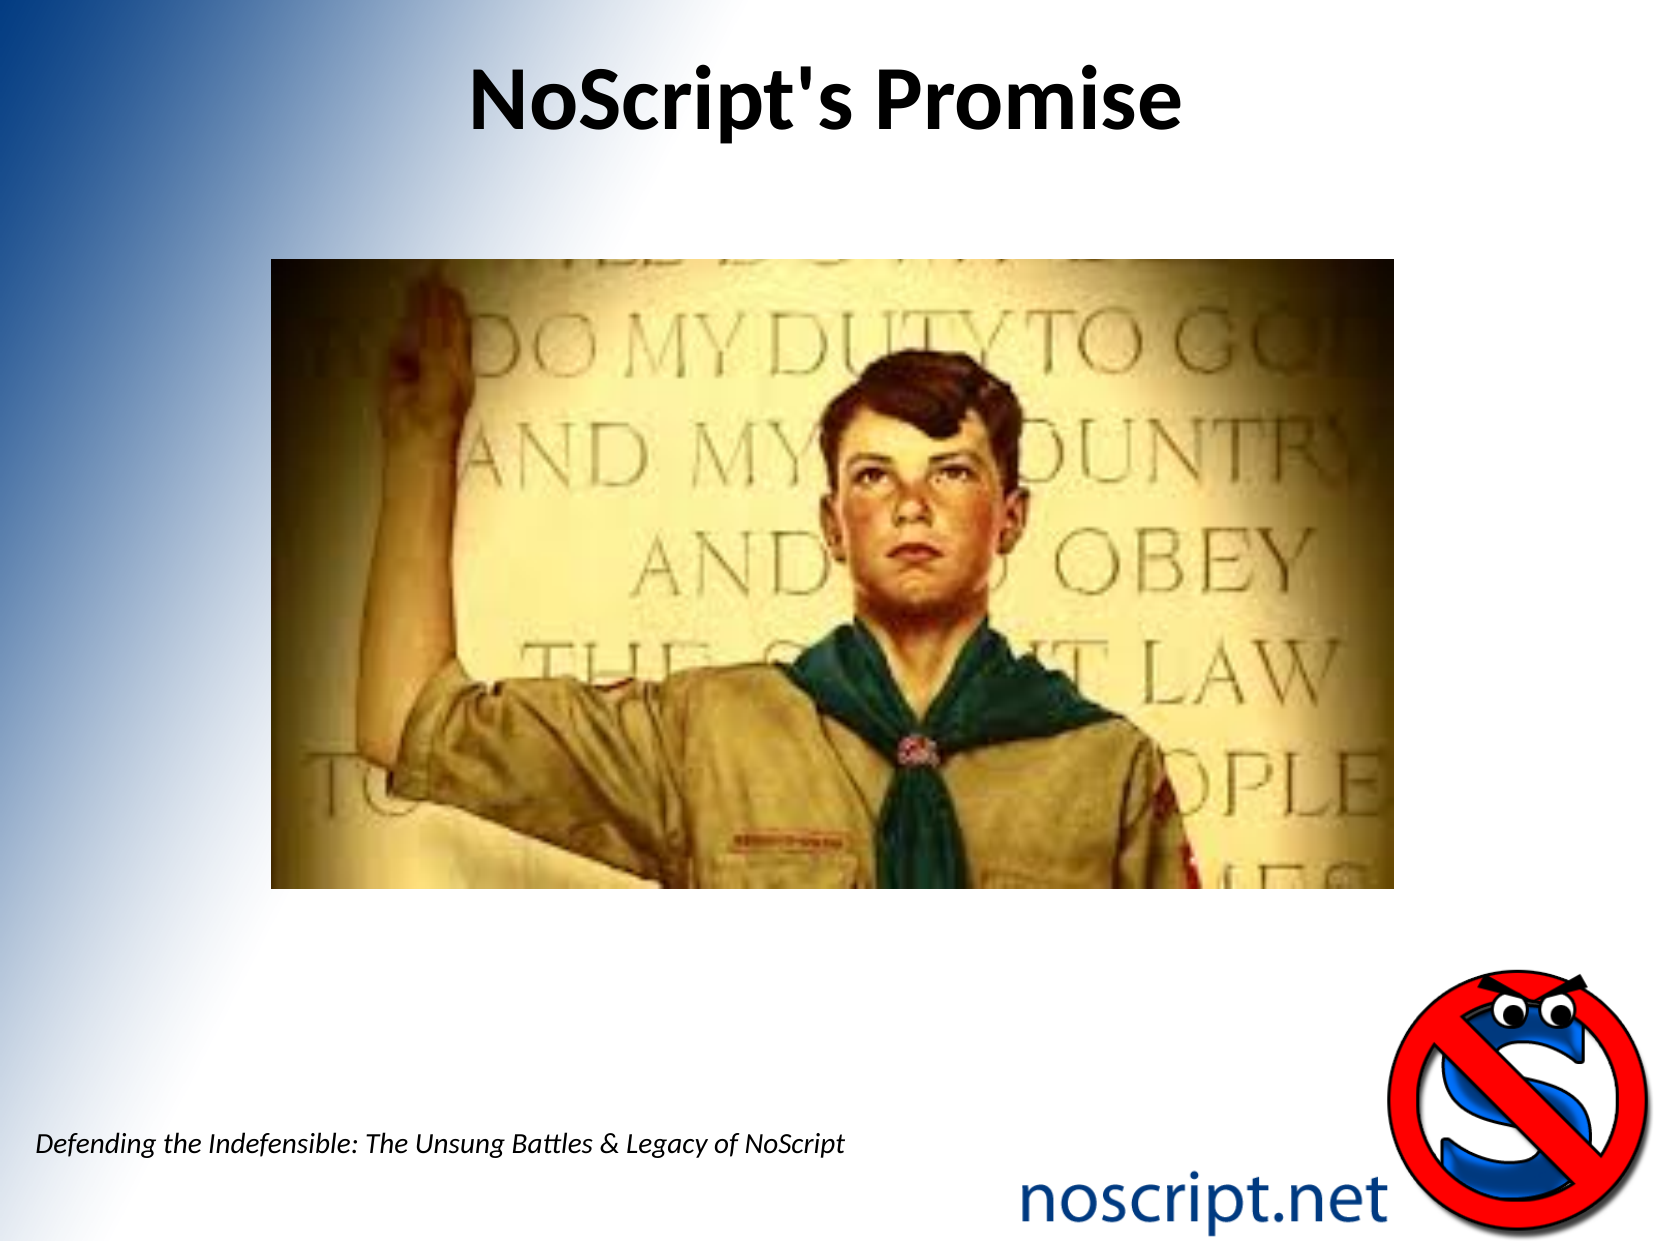

# NoScript's Promise
Defending the Indefensible: The Unsung Battles & Legacy of NoScript